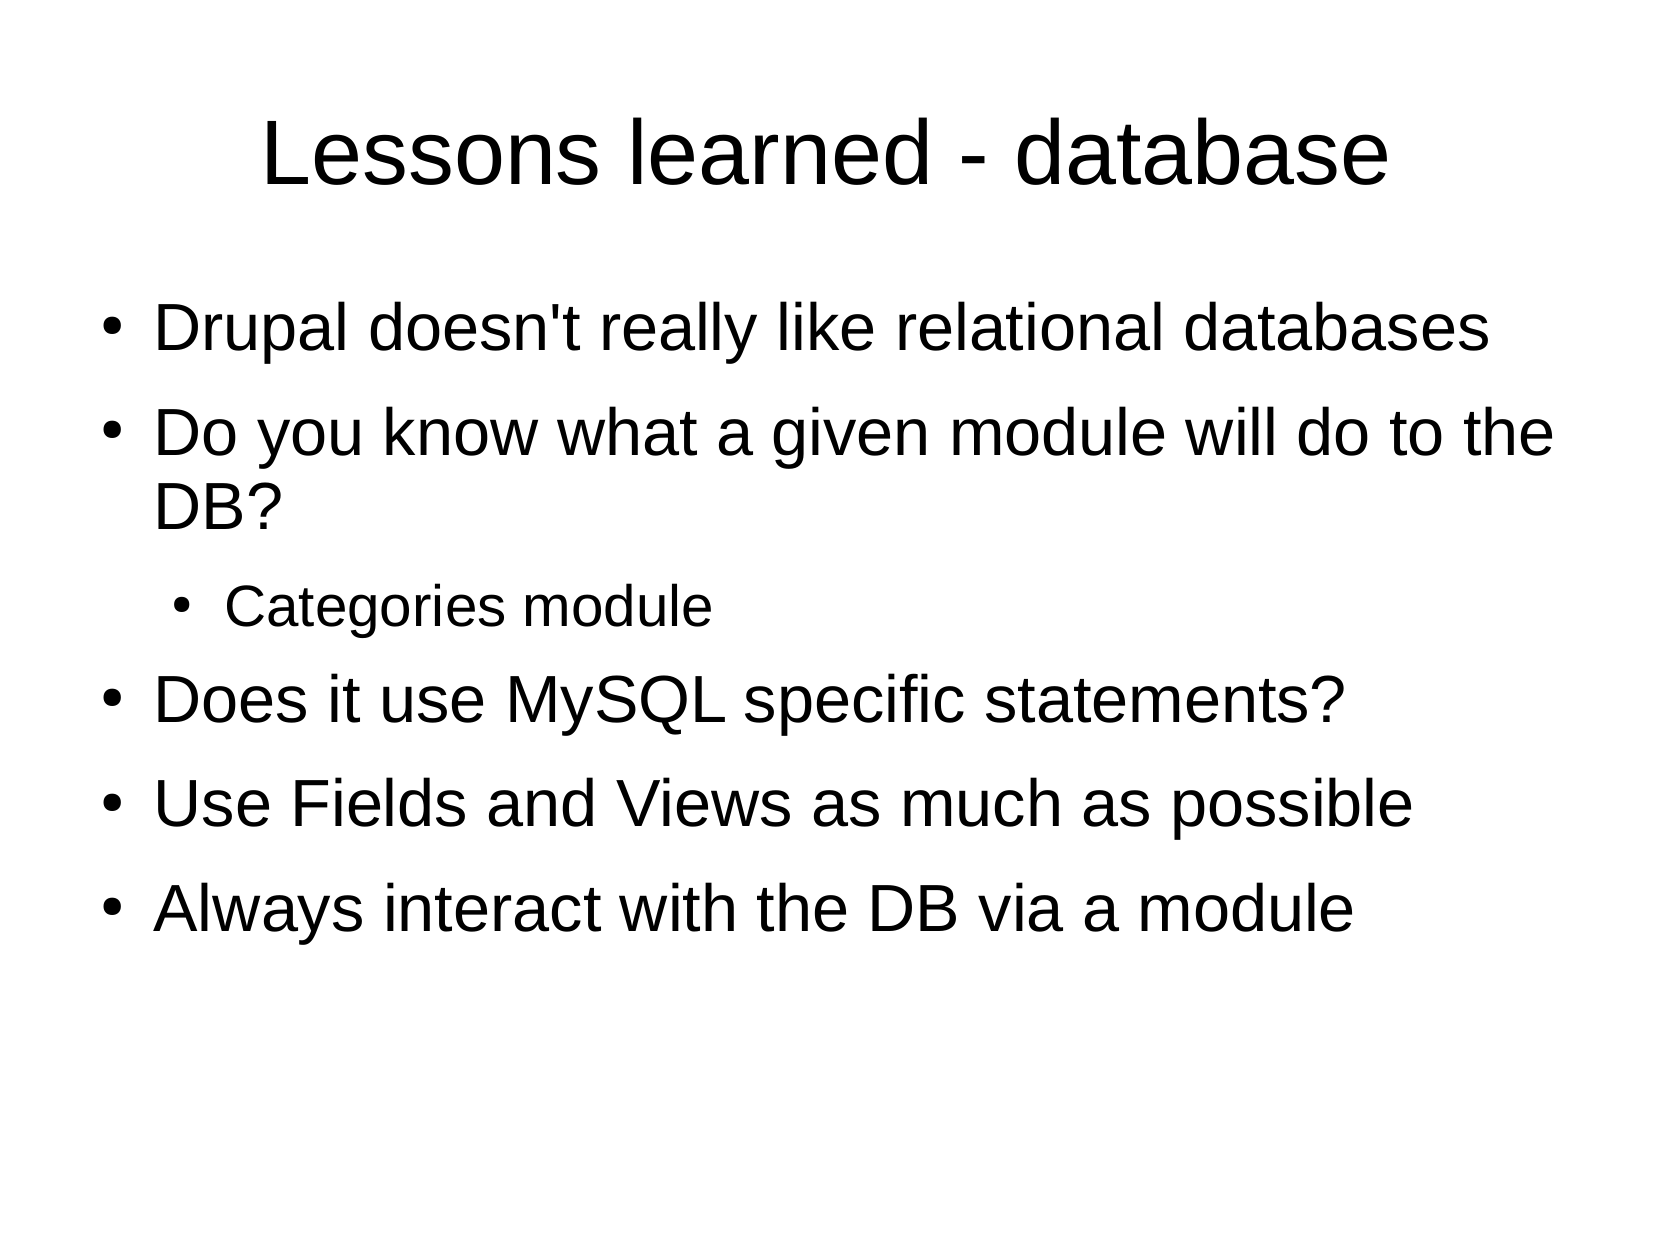

# Lessons learned - database
Drupal doesn't really like relational databases
Do you know what a given module will do to the DB?
Categories module
Does it use MySQL specific statements?
Use Fields and Views as much as possible
Always interact with the DB via a module